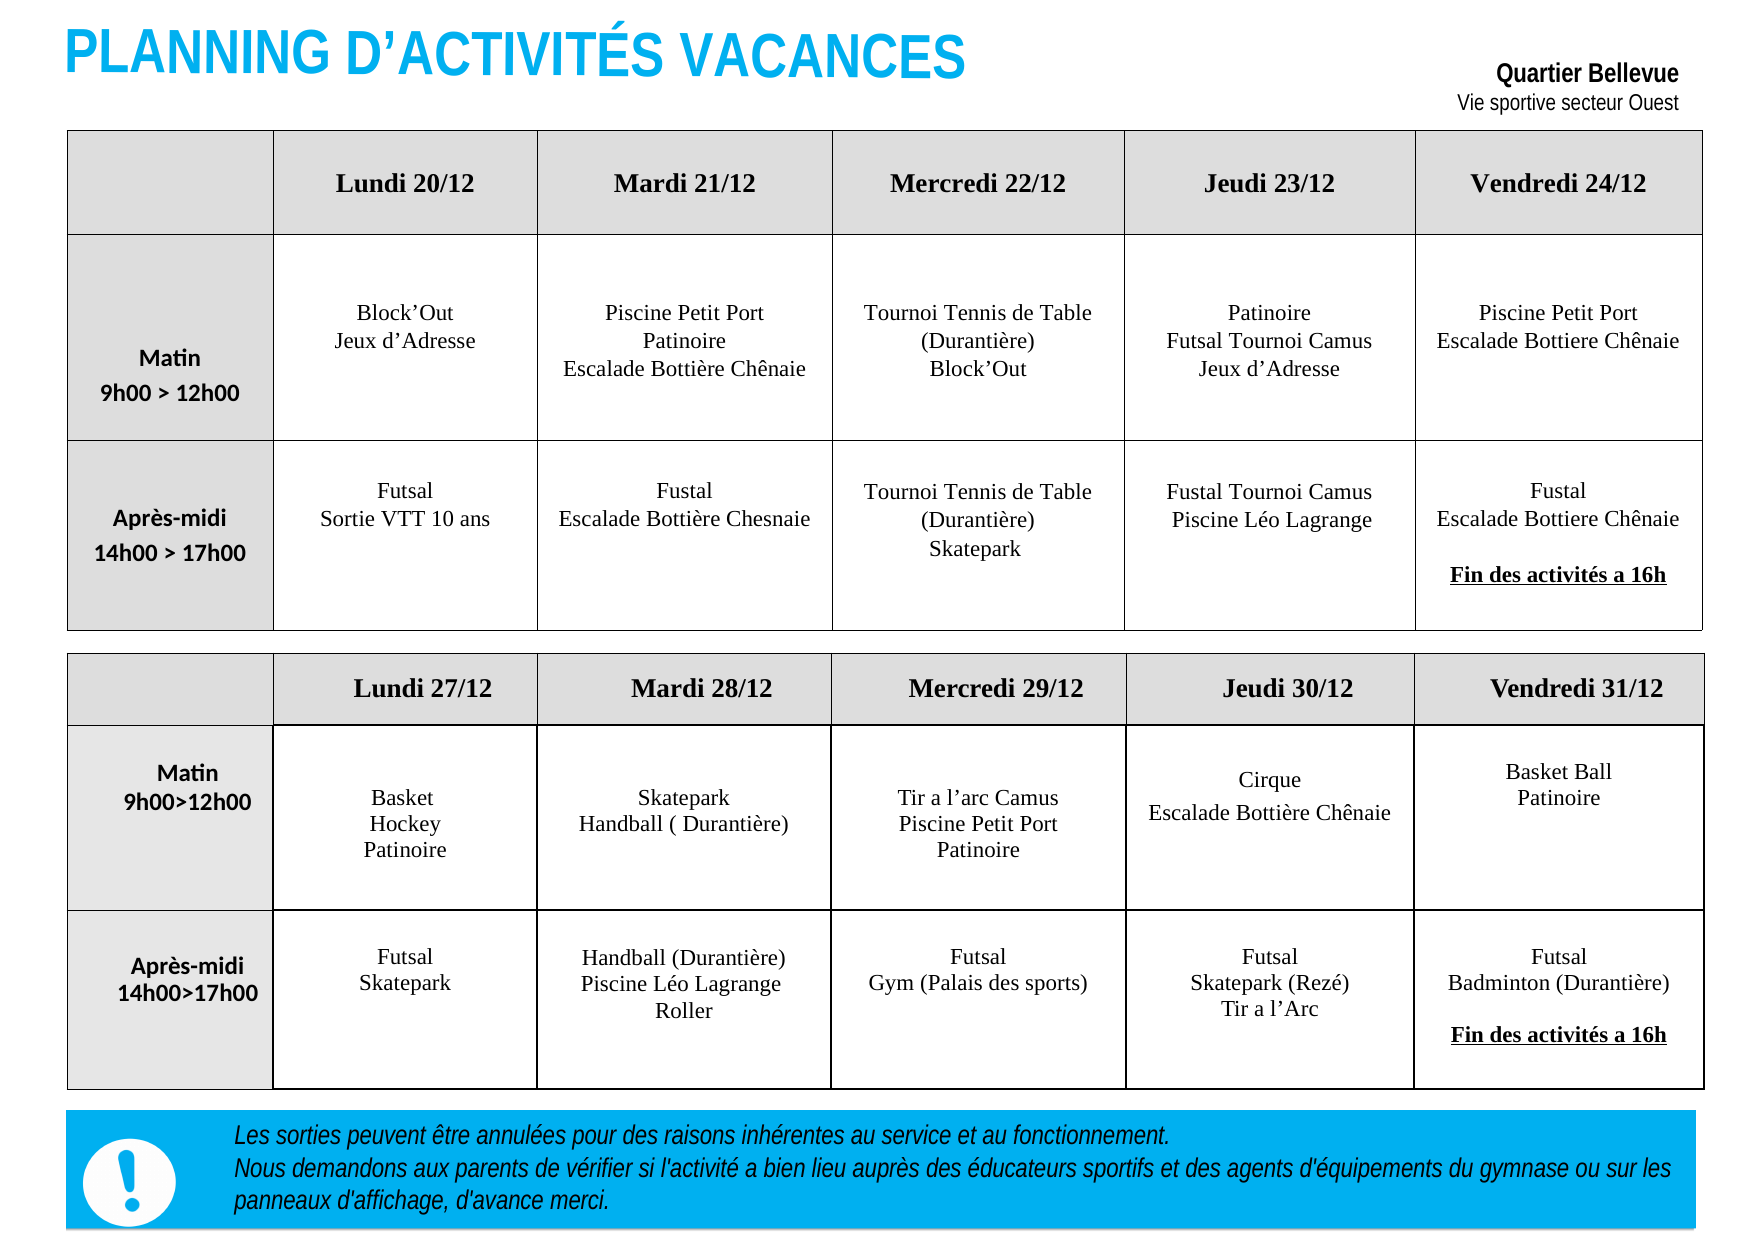

PLANNING D’ACTIVITÉS VACANCES
Quartier Bellevue
Vie sportive secteur Ouest
| | Lundi 20/12 | Mardi 21/12 | Mercredi 22/12 | Jeudi 23/12 | Vendredi 24/12 |
| --- | --- | --- | --- | --- | --- |
| Matin 9h00 > 12h00 | Block’Out Jeux d’Adresse | Piscine Petit Port Patinoire Escalade Bottière Chênaie | Tournoi Tennis de Table (Durantière) Block’Out | Patinoire Futsal Tournoi Camus Jeux d’Adresse | Piscine Petit Port Escalade Bottiere Chênaie |
| Après-midi 14h00 > 17h00 | Futsal Sortie VTT 10 ans | Fustal Escalade Bottière Chesnaie | Tournoi Tennis de Table (Durantière) Skatepark | Fustal Tournoi Camus Piscine Léo Lagrange | Fustal Escalade Bottiere Chênaie Fin des activités a 16h |
| | Lundi 27/12 | Mardi 28/12 | Mercredi 29/12 | Jeudi 30/12 | Vendredi 31/12 |
| --- | --- | --- | --- | --- | --- |
| Matin 9h00>12h00 | Basket Hockey Patinoire | Skatepark Handball ( Durantière) | Tir a l’arc Camus Piscine Petit Port Patinoire | Cirque Escalade Bottière Chênaie | Basket Ball Patinoire |
| Après-midi 14h00>17h00 | Futsal Skatepark | Handball (Durantière) Piscine Léo Lagrange Roller | Futsal Gym (Palais des sports) | Futsal Skatepark (Rezé) Tir a l’Arc | Futsal Badminton (Durantière) Fin des activités a 16h |
Les sorties peuvent être annulées pour des raisons inhérentes au service et au fonctionnement.
Nous demandons aux parents de vérifier si l'activité a bien lieu auprès des éducateurs sportifs et des agents d'équipements du gymnase ou sur les panneaux d'affichage, d'avance merci.